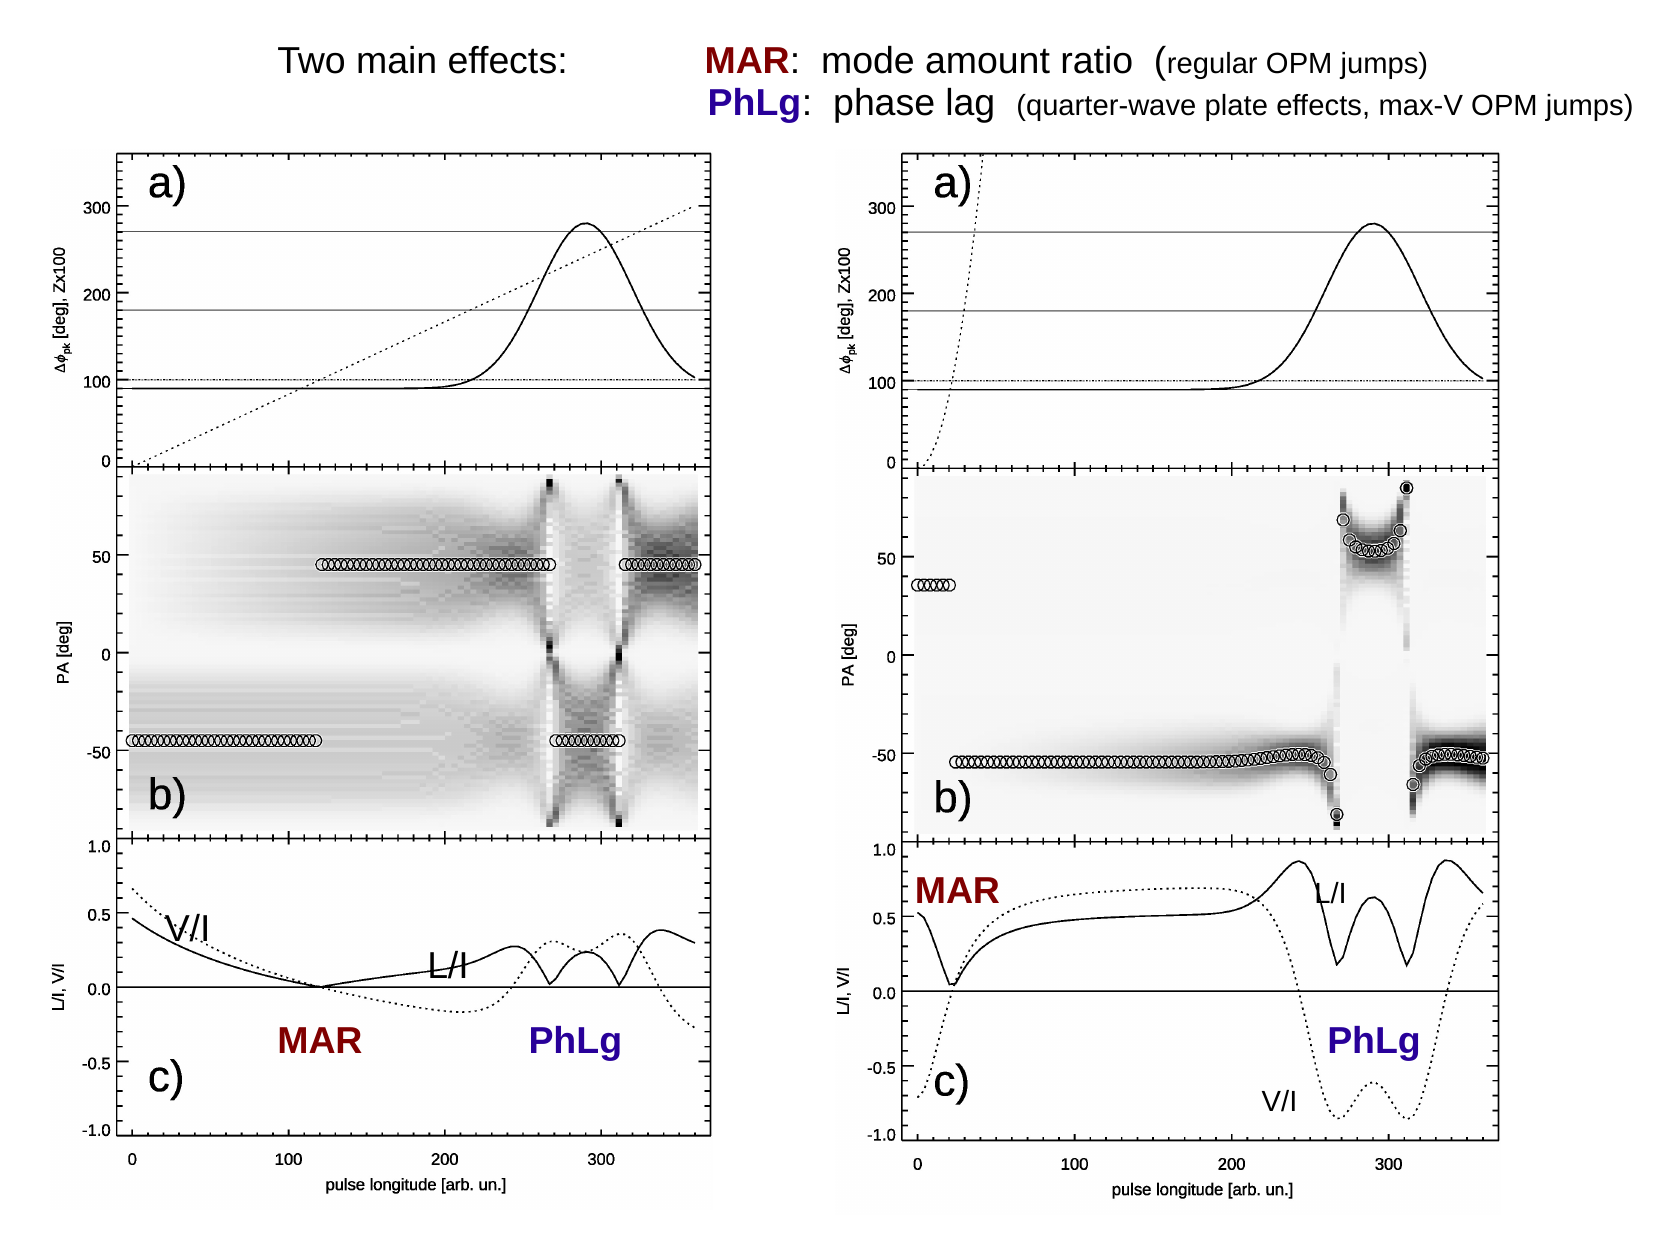

Two main effects: MAR: mode amount ratio (regular OPM jumps)
 PhLg: phase lag (quarter-wave plate effects, max-V OPM jumps)
MAR
 L/I
V/I
L/I
MAR
PhLg
PhLg
V/I